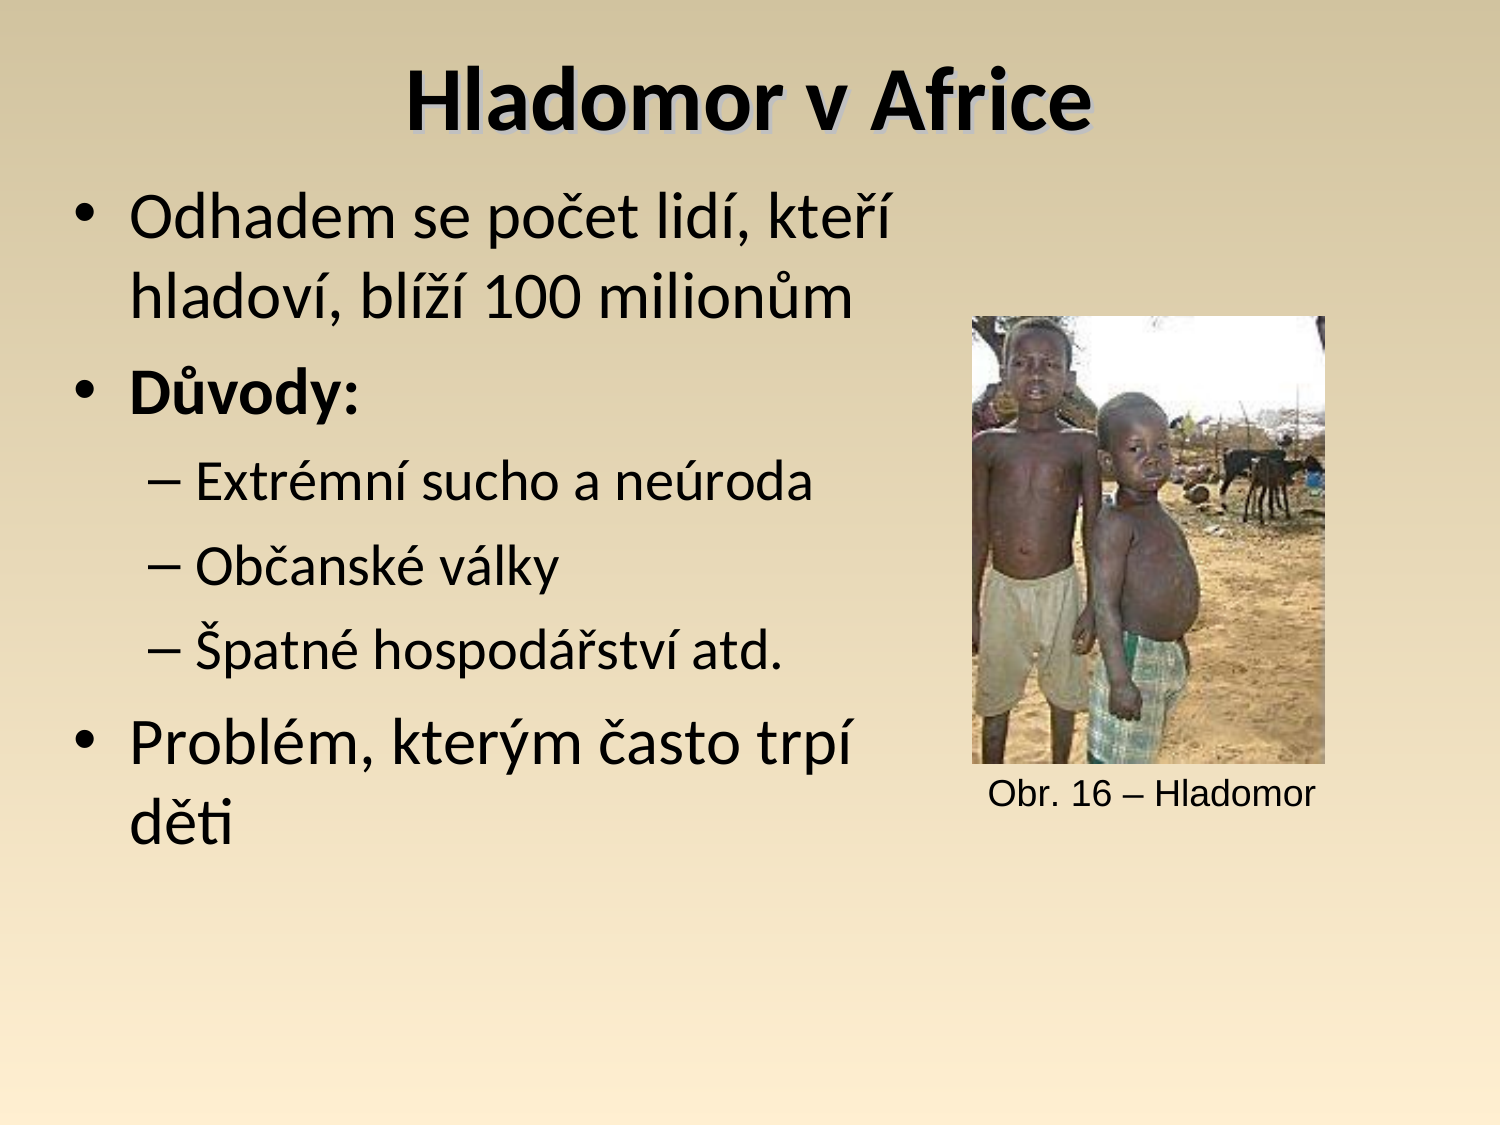

# Hladomor v Africe
Odhadem se počet lidí, kteří hladoví, blíží 100 milionům
Důvody:
Extrémní sucho a neúroda
Občanské války
Špatné hospodářství atd.
Problém, kterým často trpí děti
Obr. 16 – Hladomor